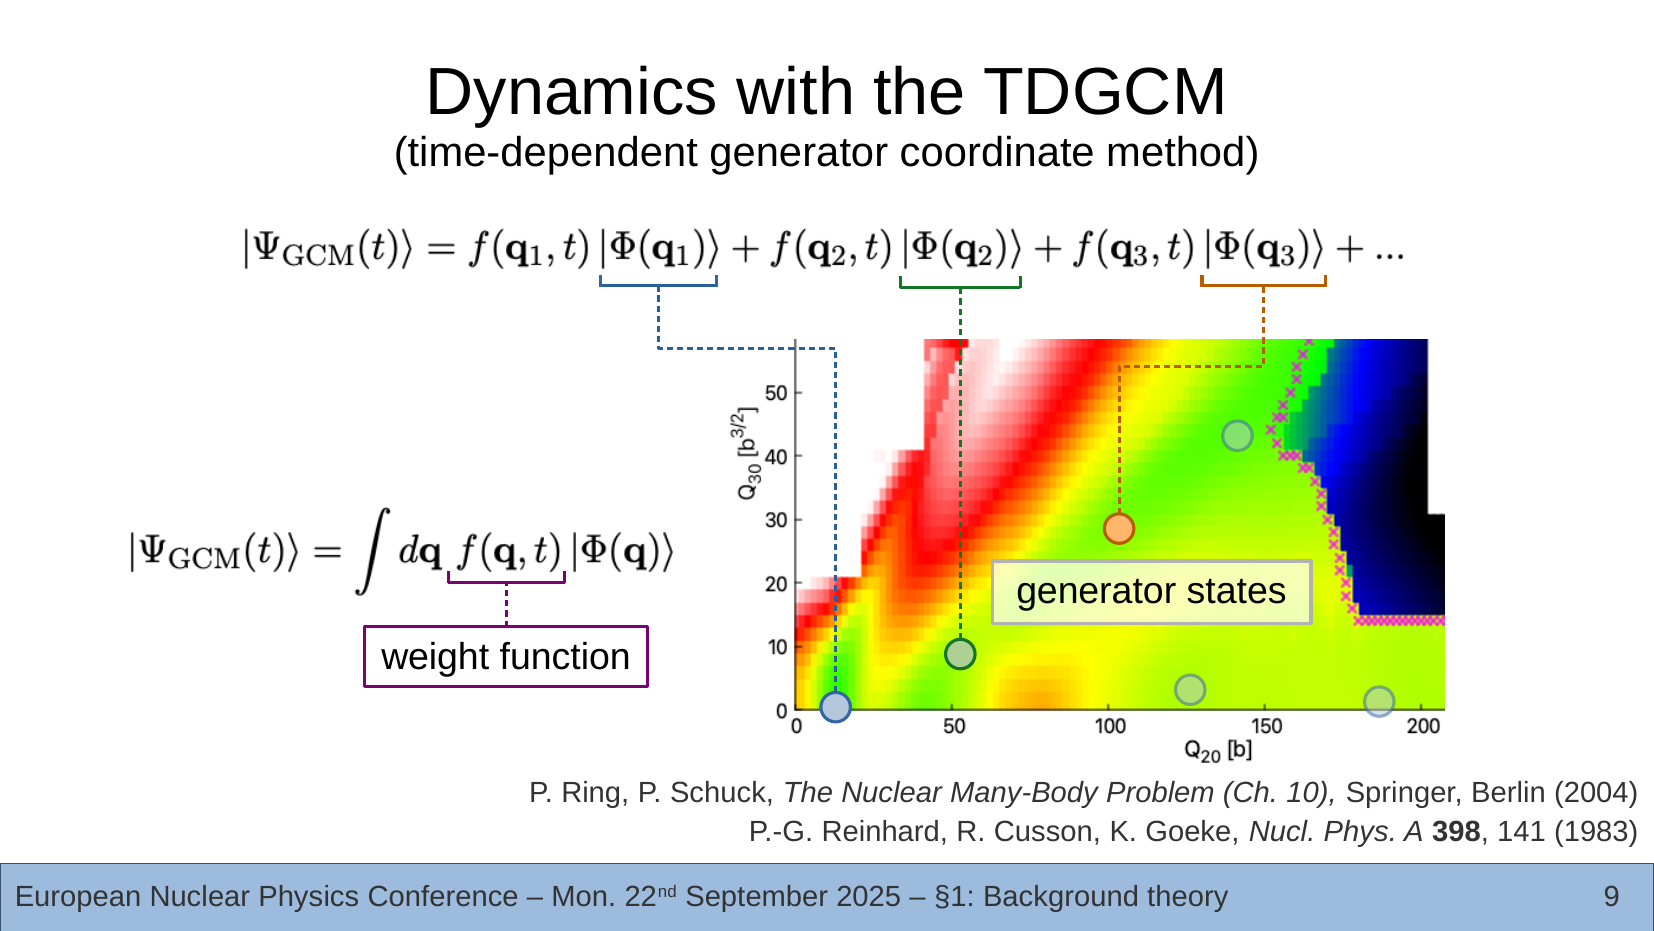

# Dynamics with the TDGCM (time-dependent generator coordinate method)
generator states
weight function
P. Ring, P. Schuck, The Nuclear Many-Body Problem (Ch. 10), Springer, Berlin (2004)
P.-G. Reinhard, R. Cusson, K. Goeke, Nucl. Phys. A 398, 141 (1983)
European Nuclear Physics Conference – Mon. 22nd September 2025 – §1: Background theory